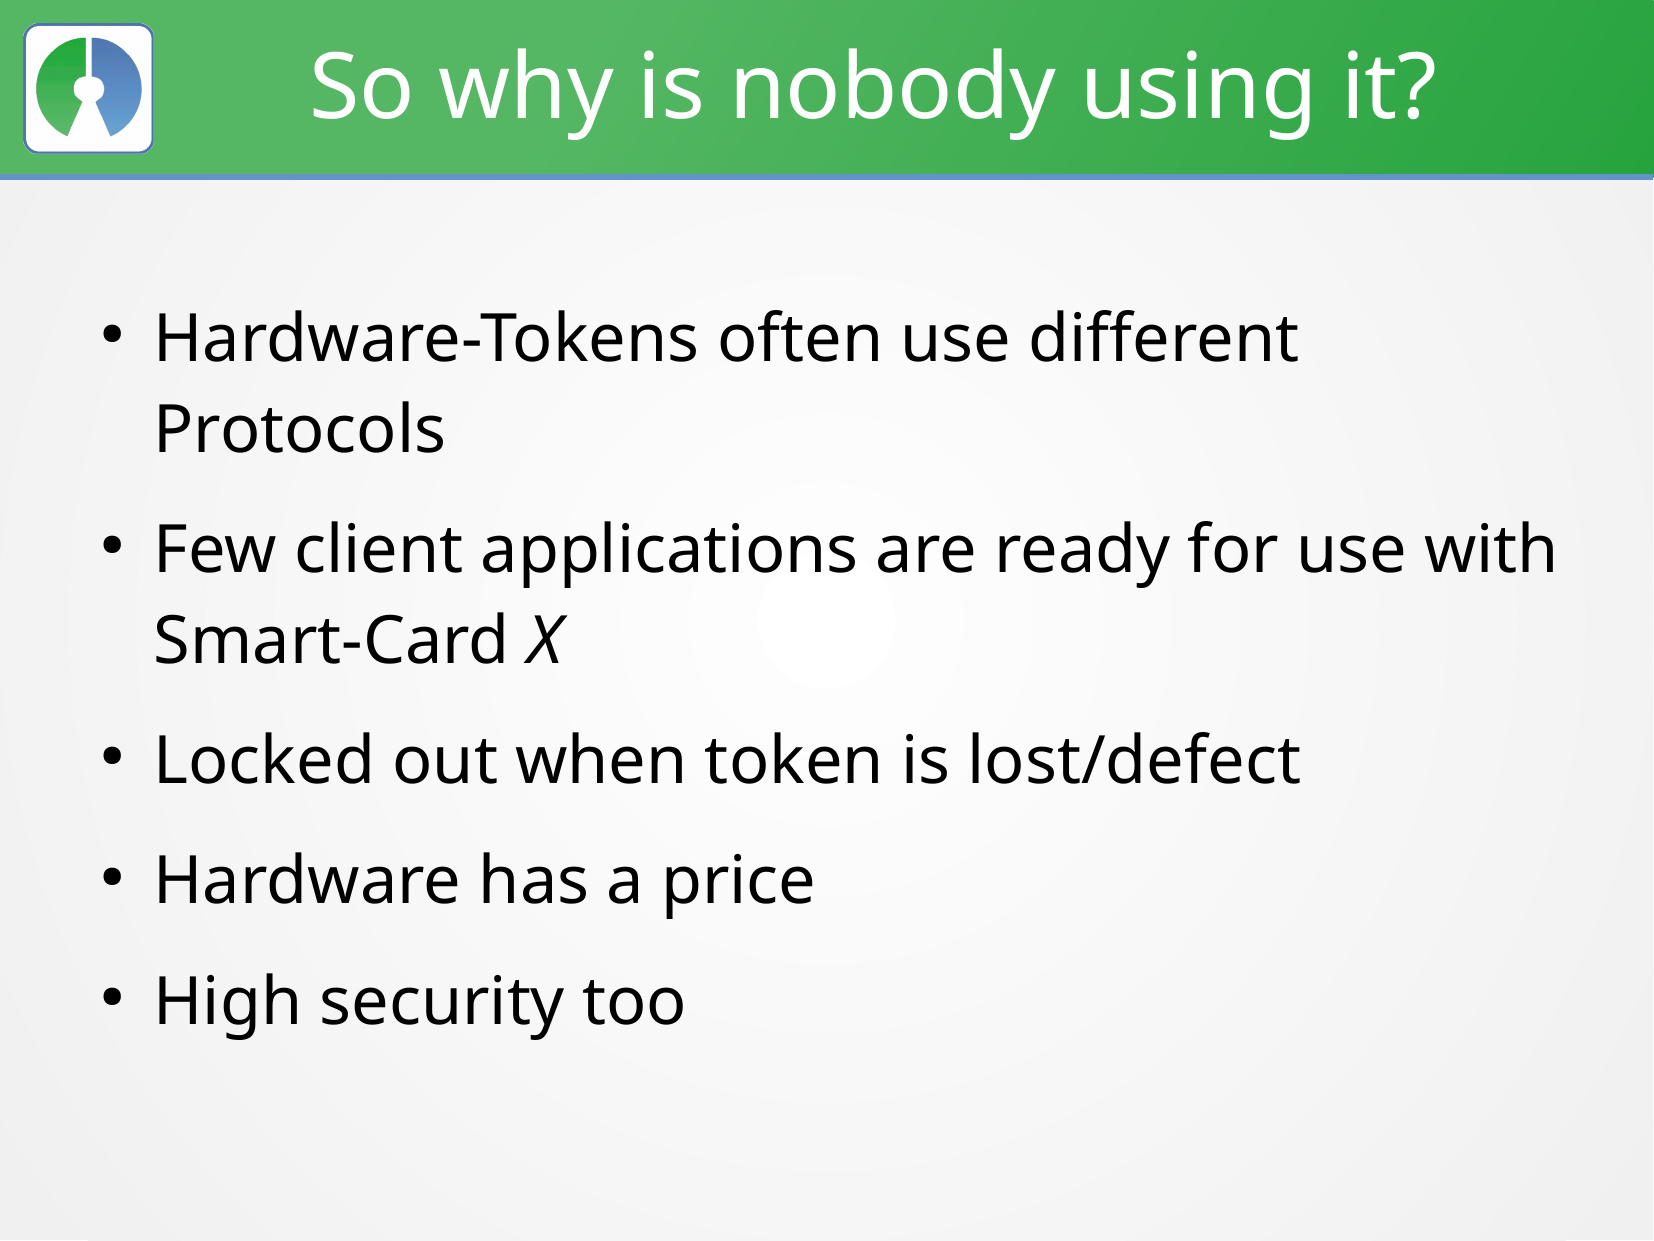

# So why is nobody using it?
Hardware-Tokens often use different Protocols
Few client applications are ready for use with Smart-Card X
Locked out when token is lost/defect
Hardware has a price
High security too